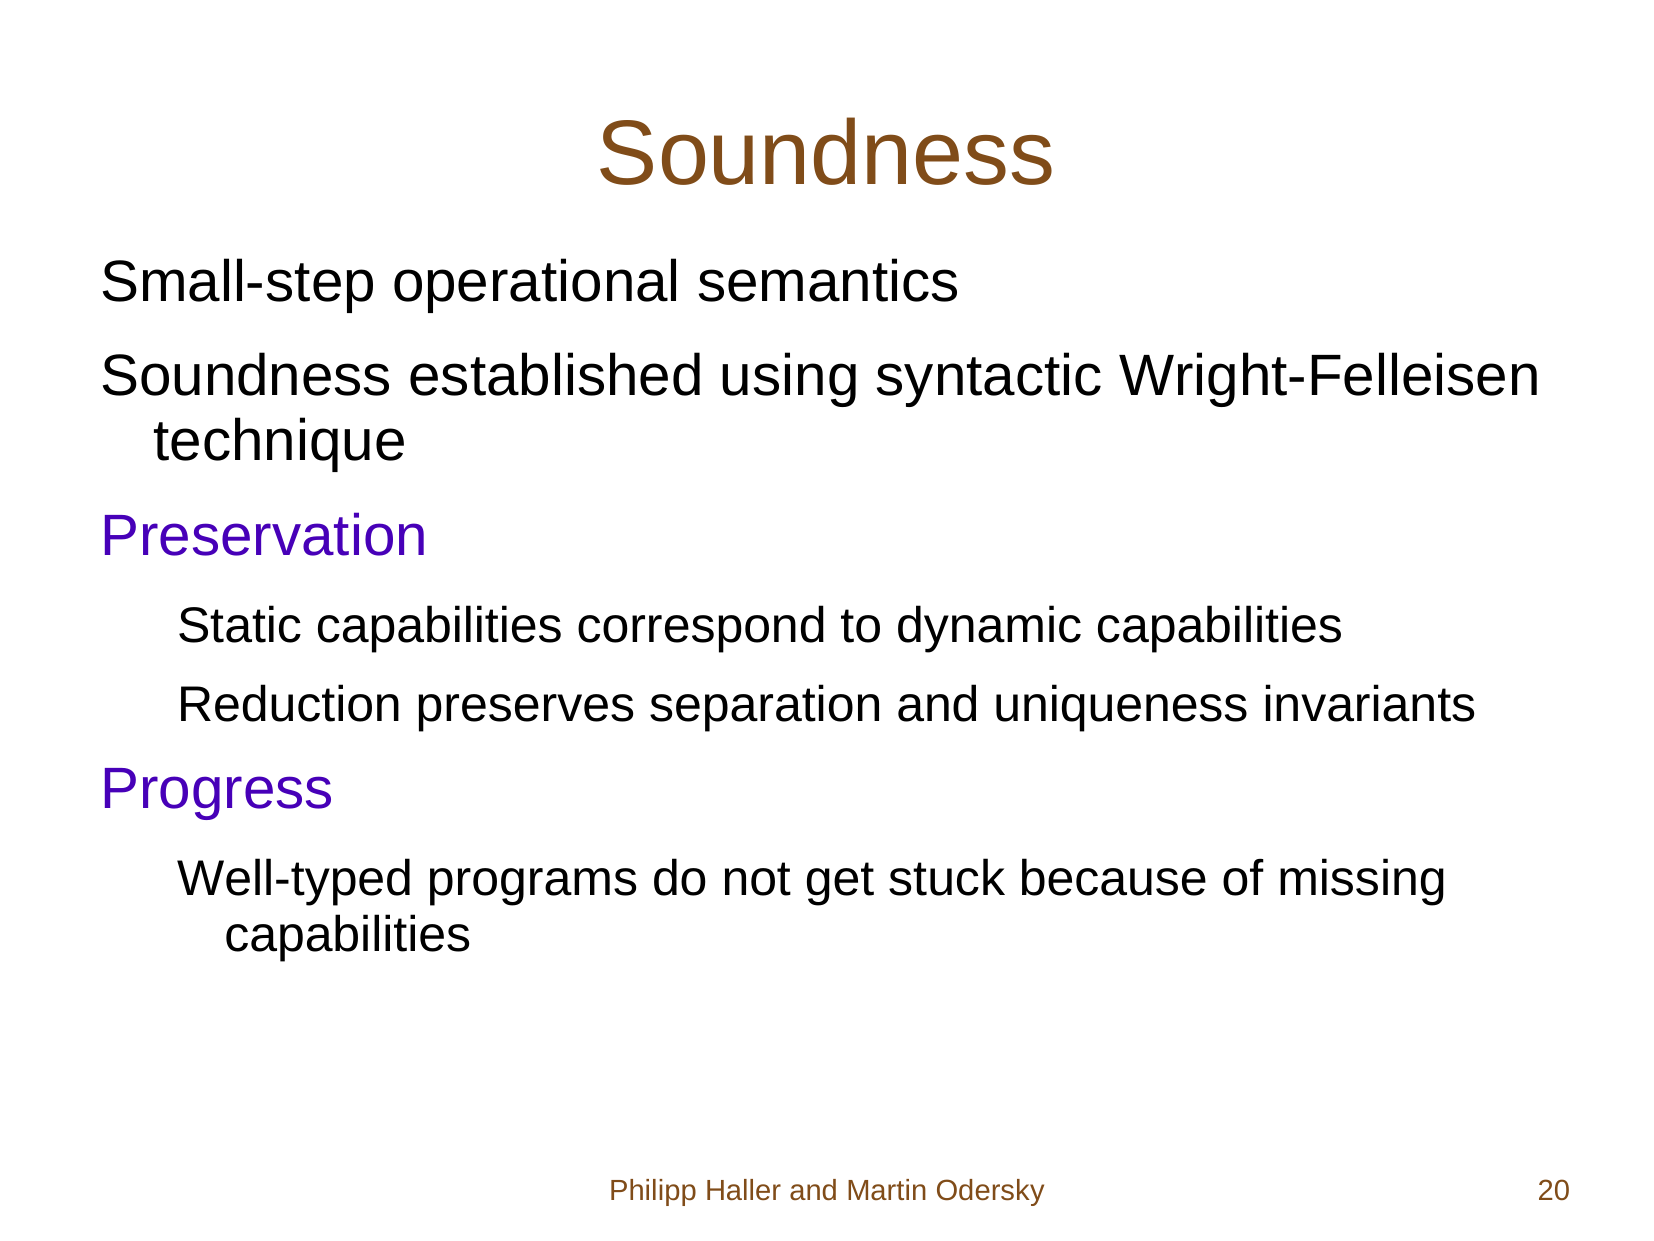

# Soundness
Small-step operational semantics
Soundness established using syntactic Wright-Felleisen technique
Preservation
Static capabilities correspond to dynamic capabilities
Reduction preserves separation and uniqueness invariants
Progress
Well-typed programs do not get stuck because of missing capabilities
Philipp Haller
20